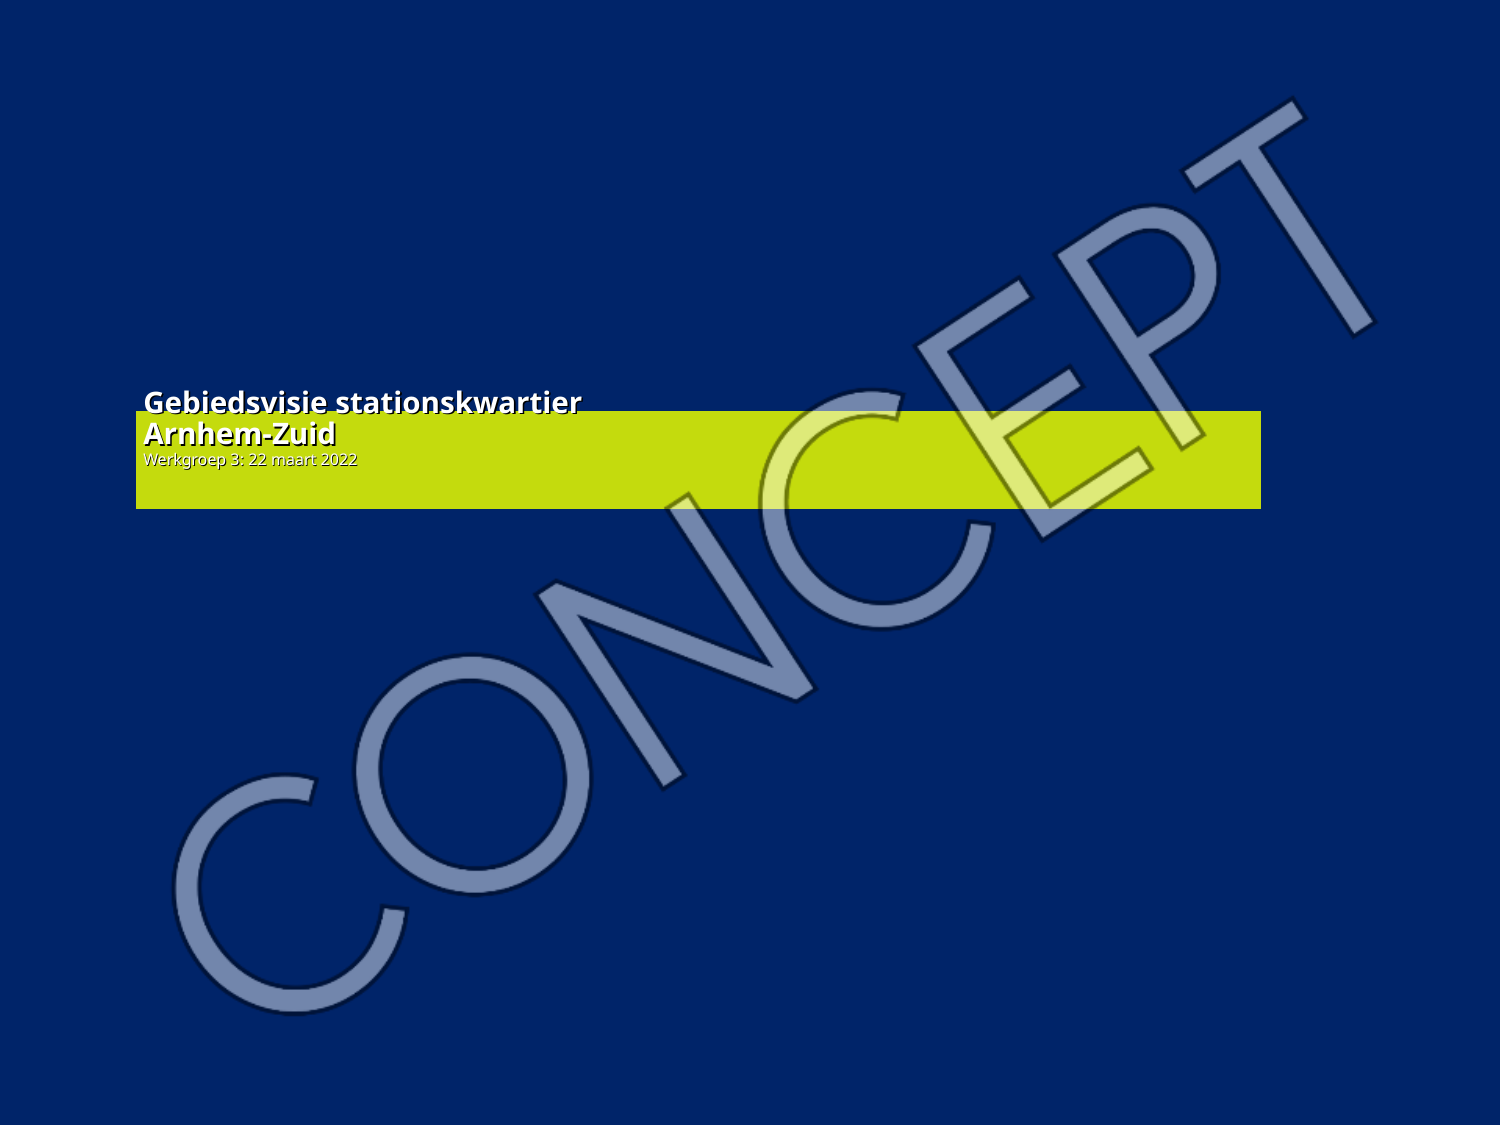

# Gebiedsvisie stationskwartier Arnhem-Zuid Werkgroep 3: 22 maart 2022